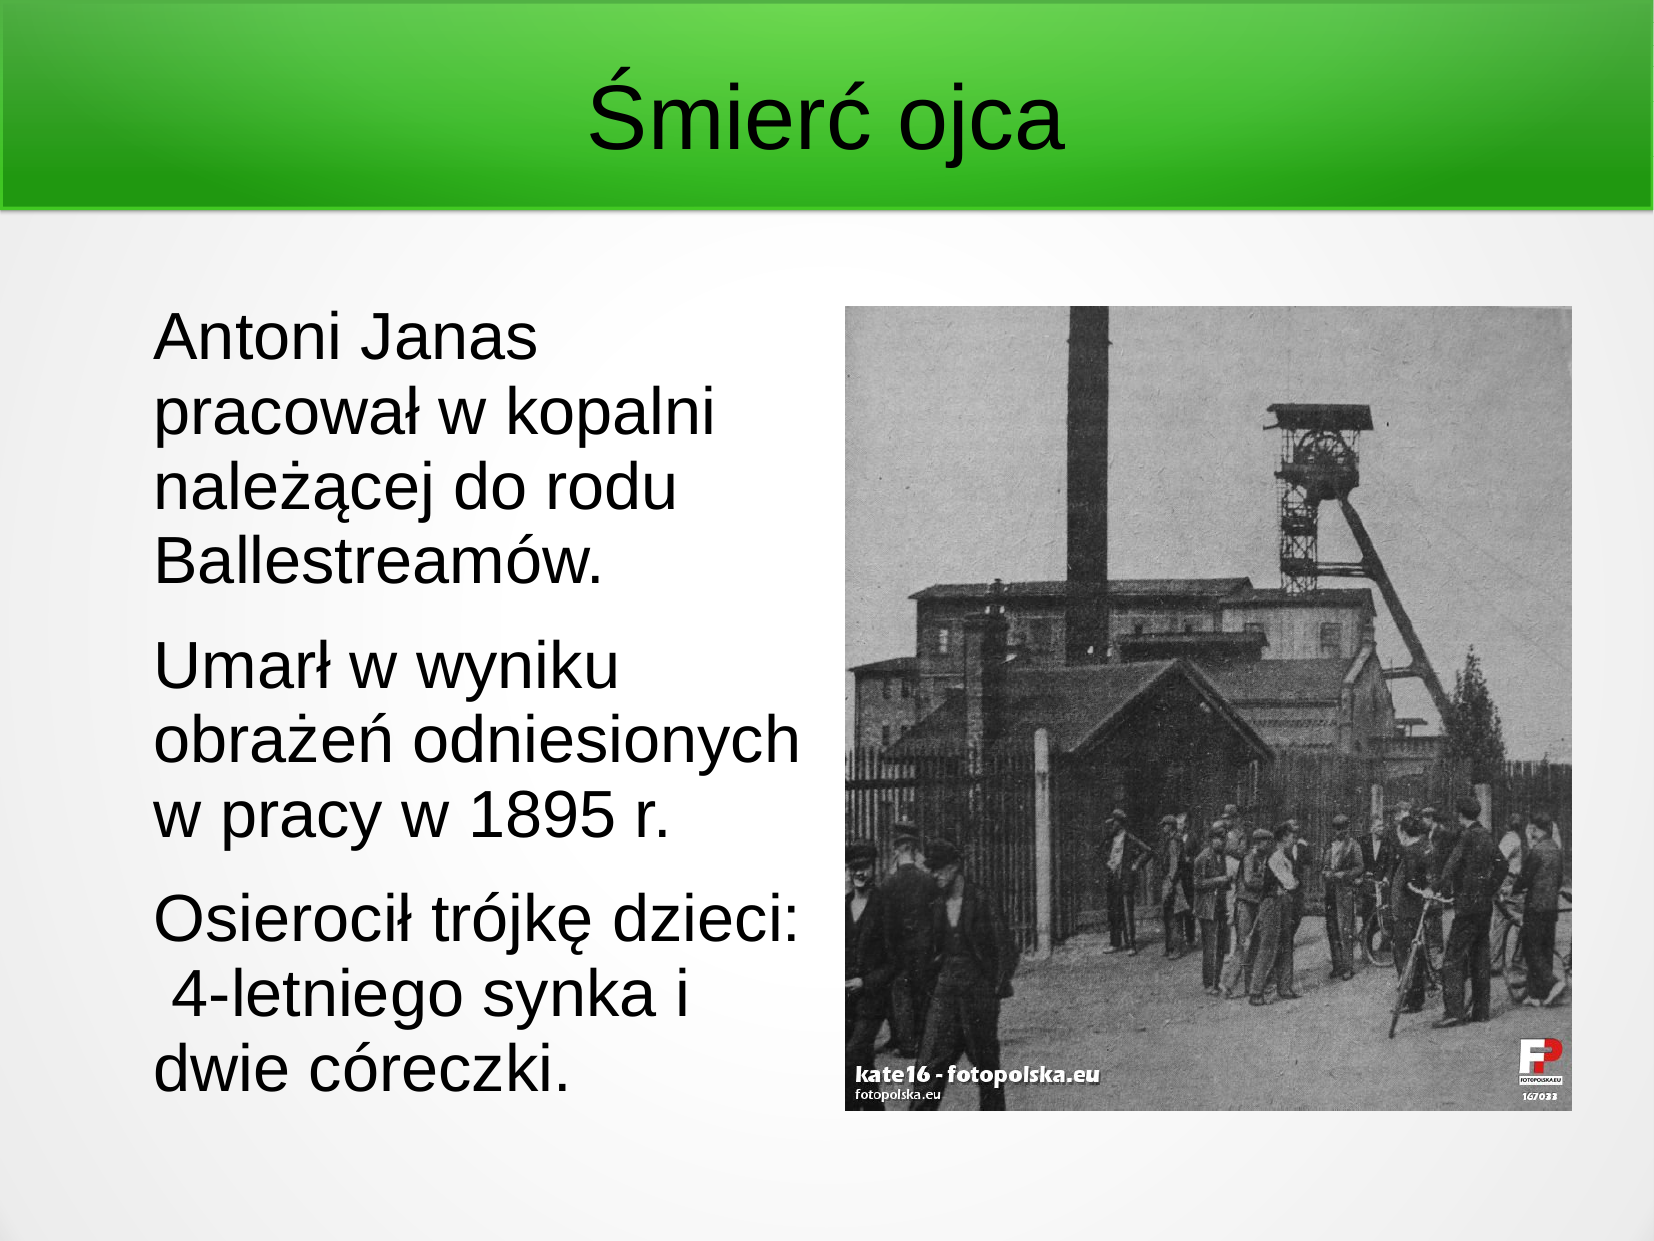

# Śmierć ojca
Antoni Janas pracował w kopalni należącej do rodu Ballestreamów.
Umarł w wyniku obrażeń odniesionych w pracy w 1895 r.
Osierocił trójkę dzieci: 4-letniego synka i dwie córeczki.